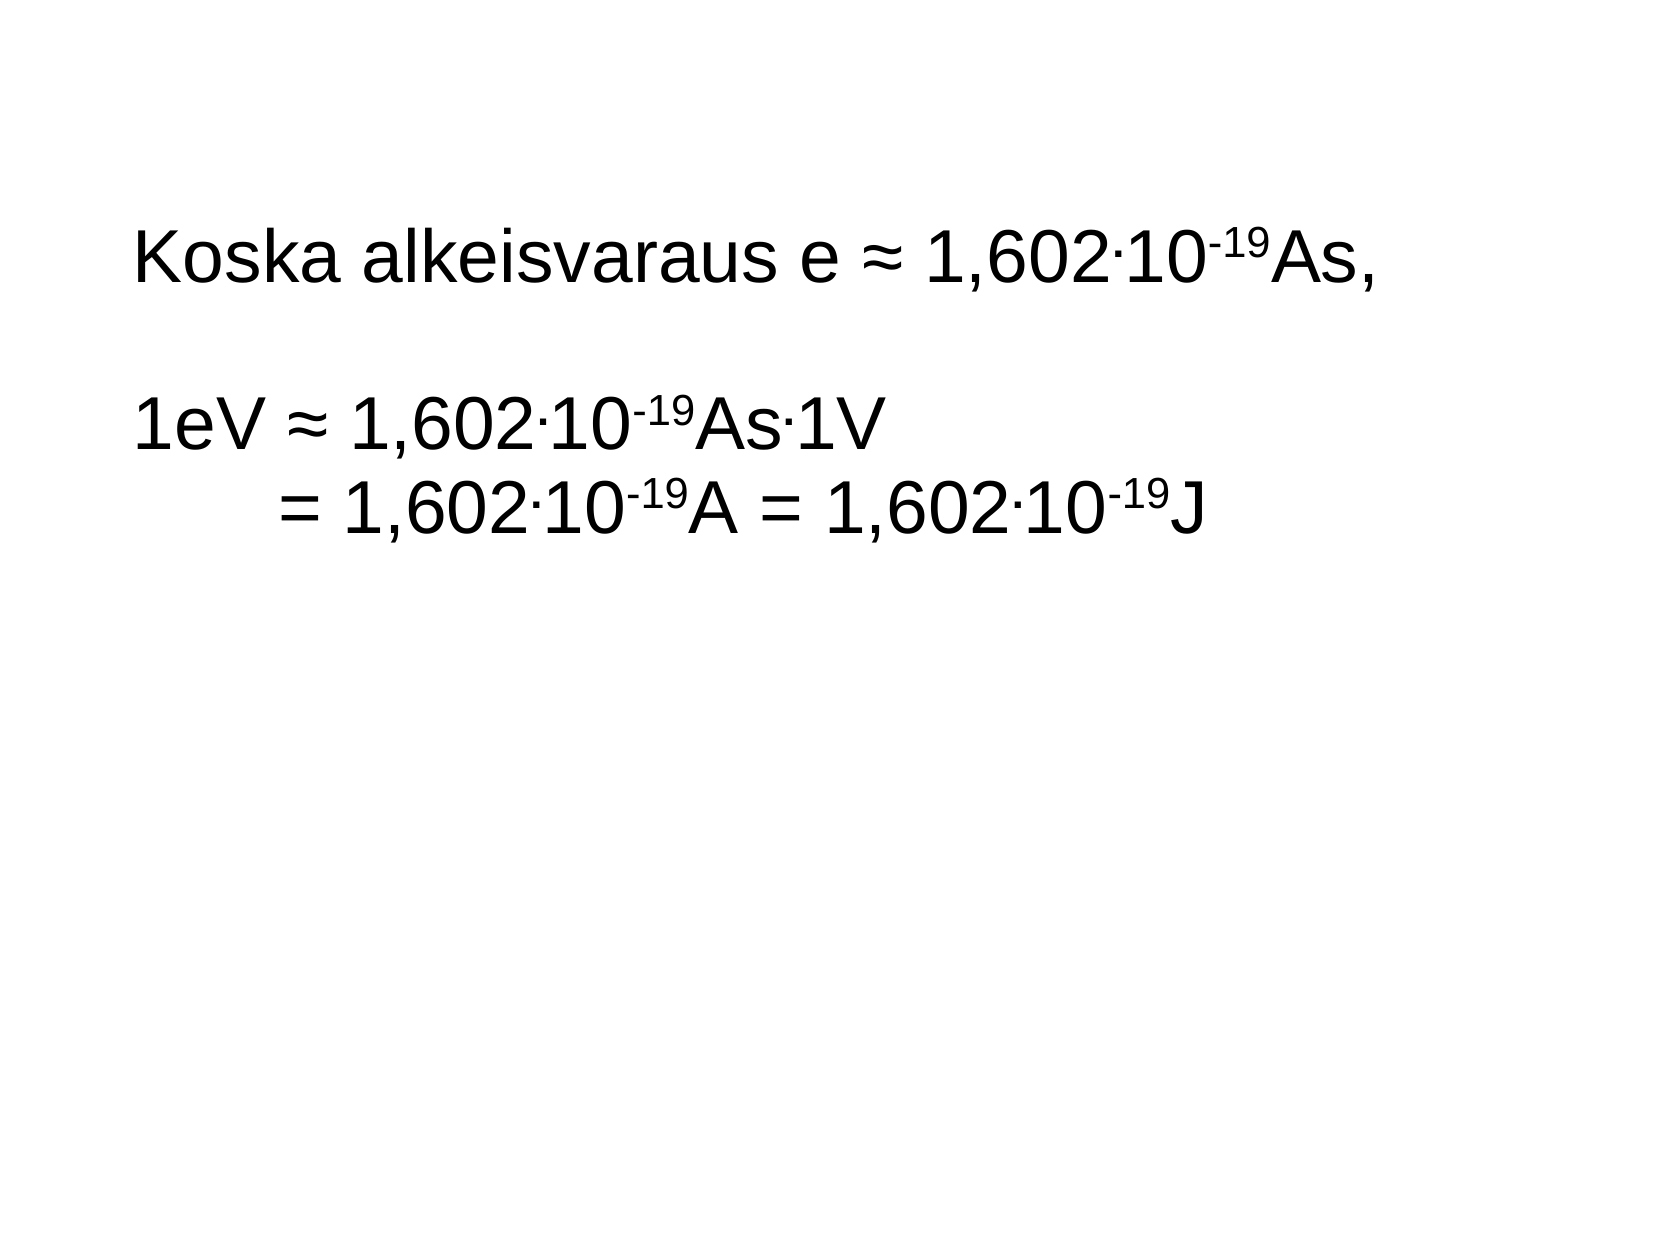

Koska alkeisvaraus e ≈ 1,602.10-19As,
1eV ≈ 1,602.10-19As.1V
 = 1,602.10-19A = 1,602.10-19J